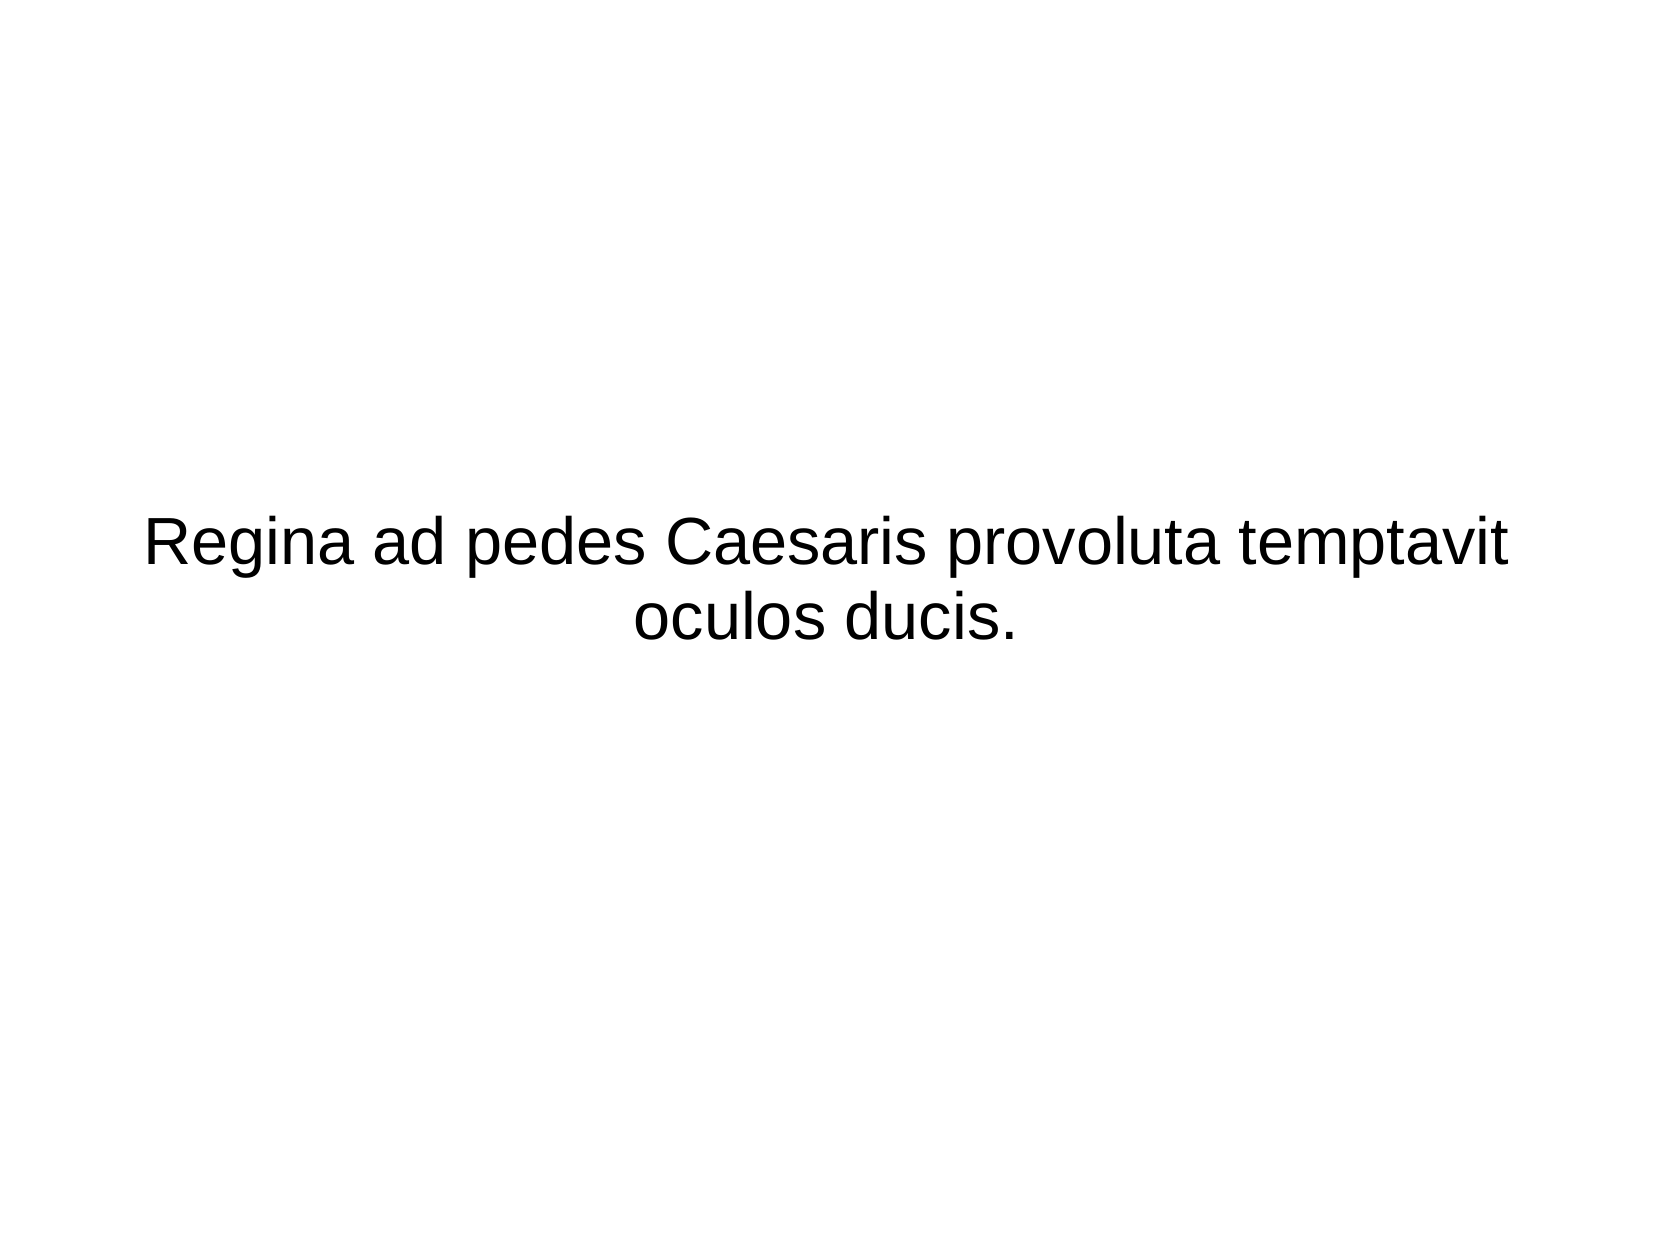

# Regina ad pedes Caesaris provoluta temptavit oculos ducis.